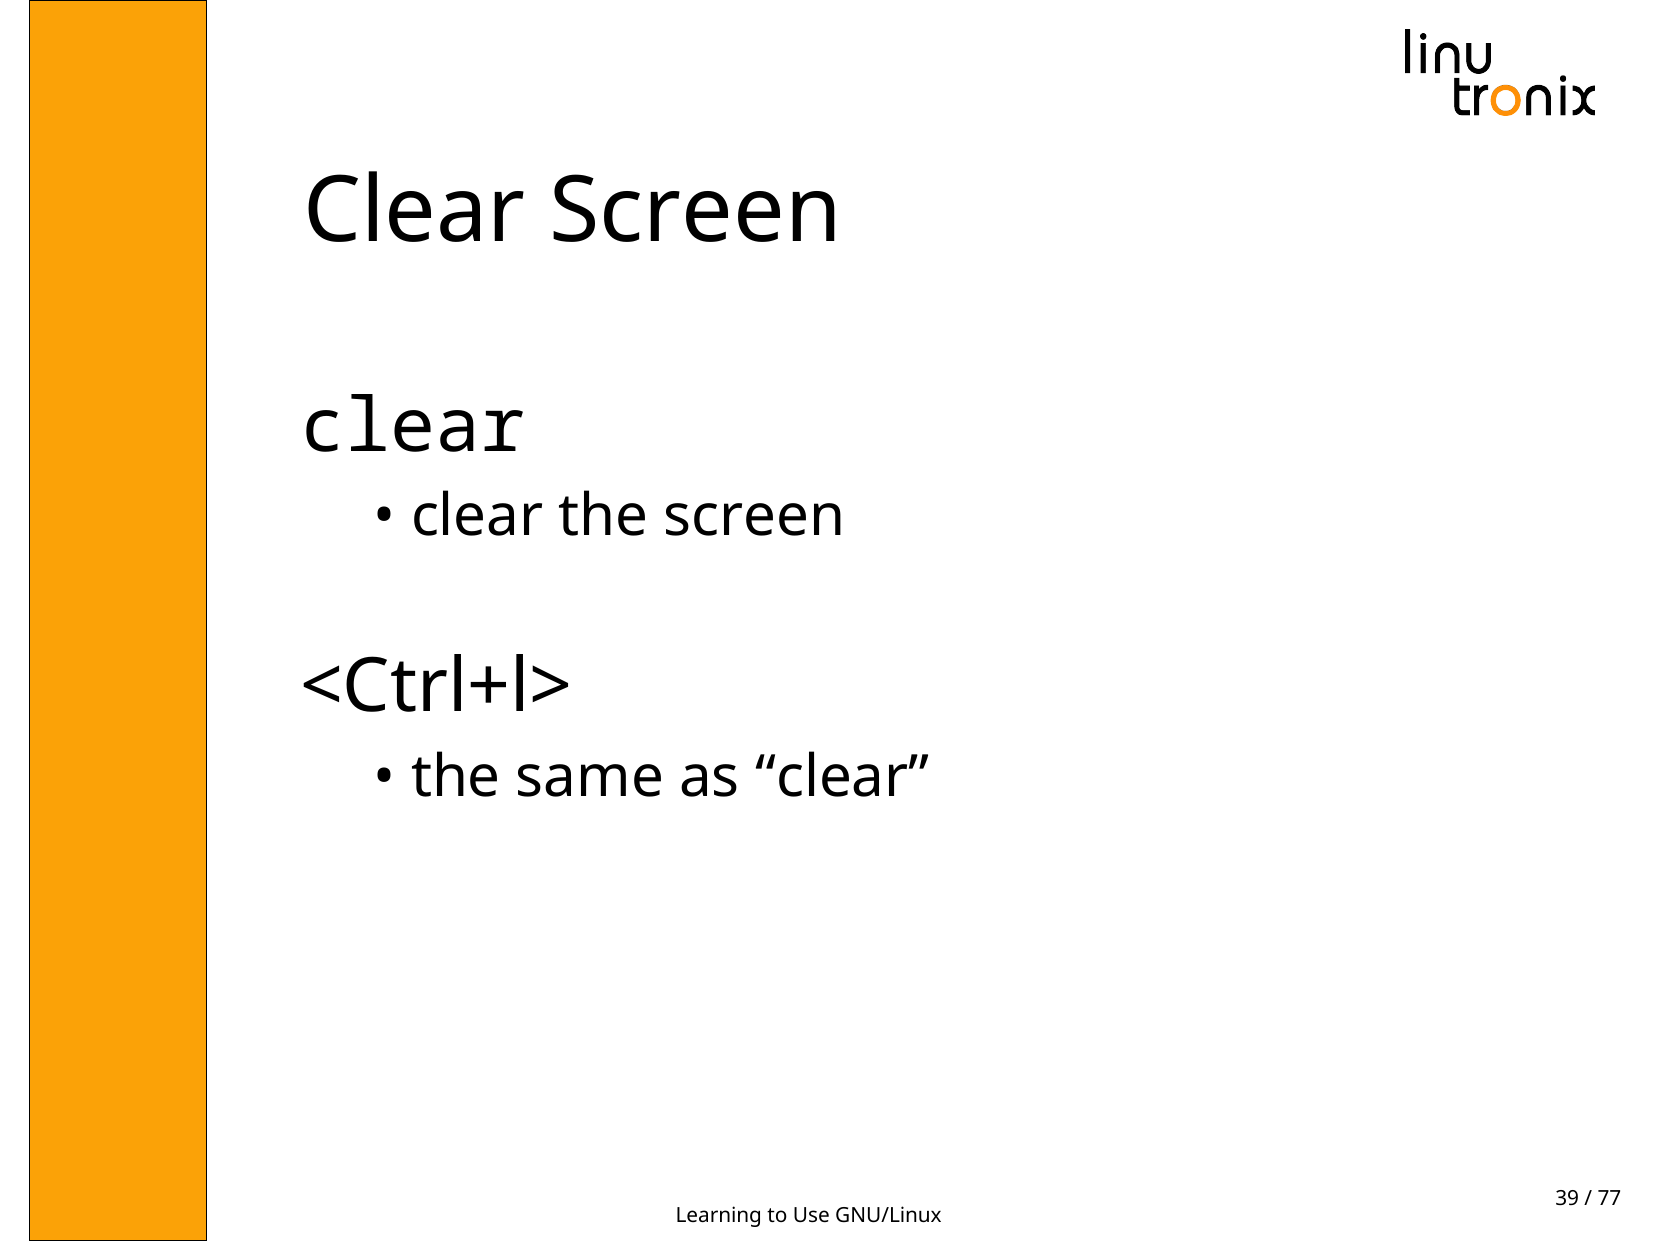

Clear Screen
clear
	• clear the screen
<Ctrl+l>
	• the same as “clear”
39
Firmenvorstellung Linutronix V3.3